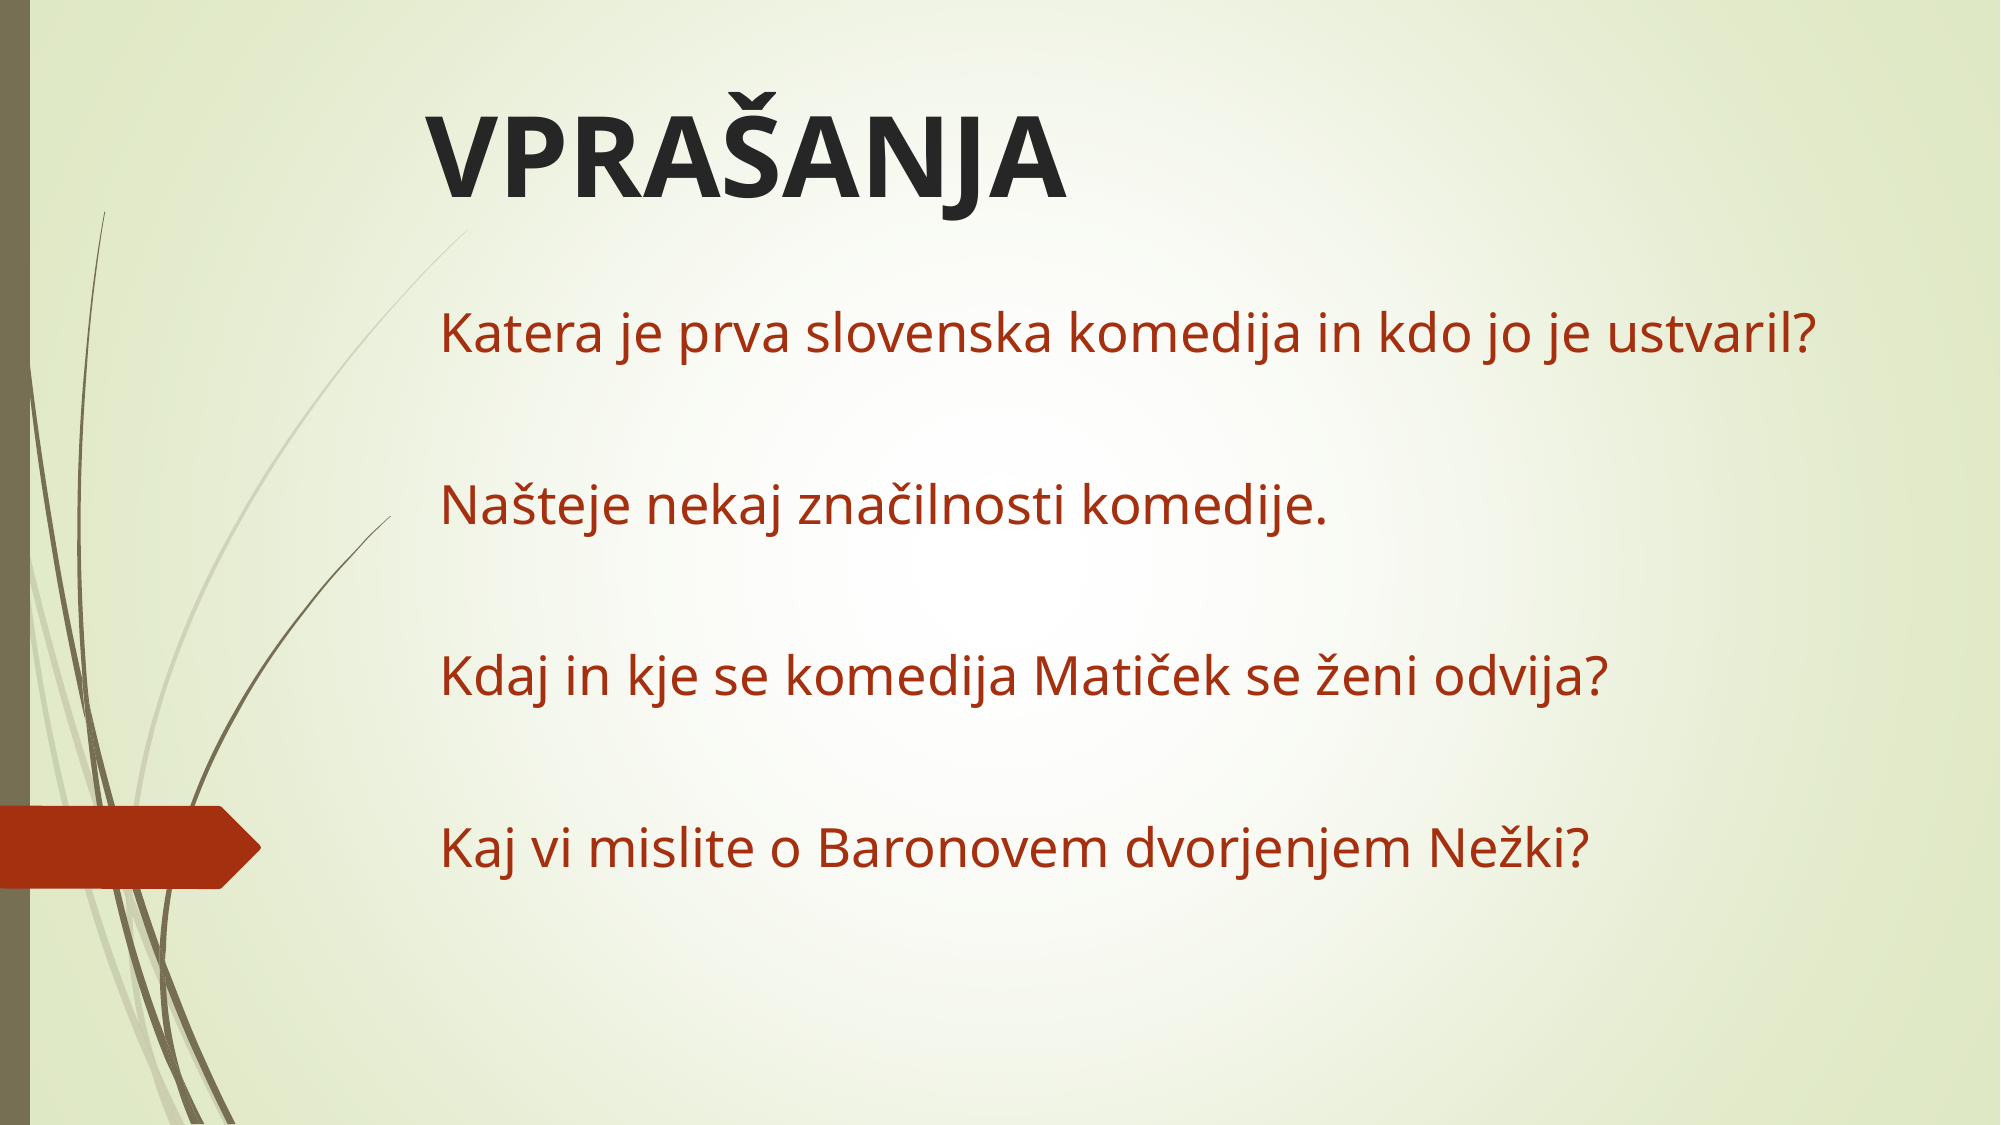

VPRAŠANJA
Katera je prva slovenska komedija in kdo jo je ustvaril?
Našteje nekaj značilnosti komedije.
Kdaj in kje se komedija Matiček se ženi odvija?
Kaj vi mislite o Baronovem dvorjenjem Nežki?
#